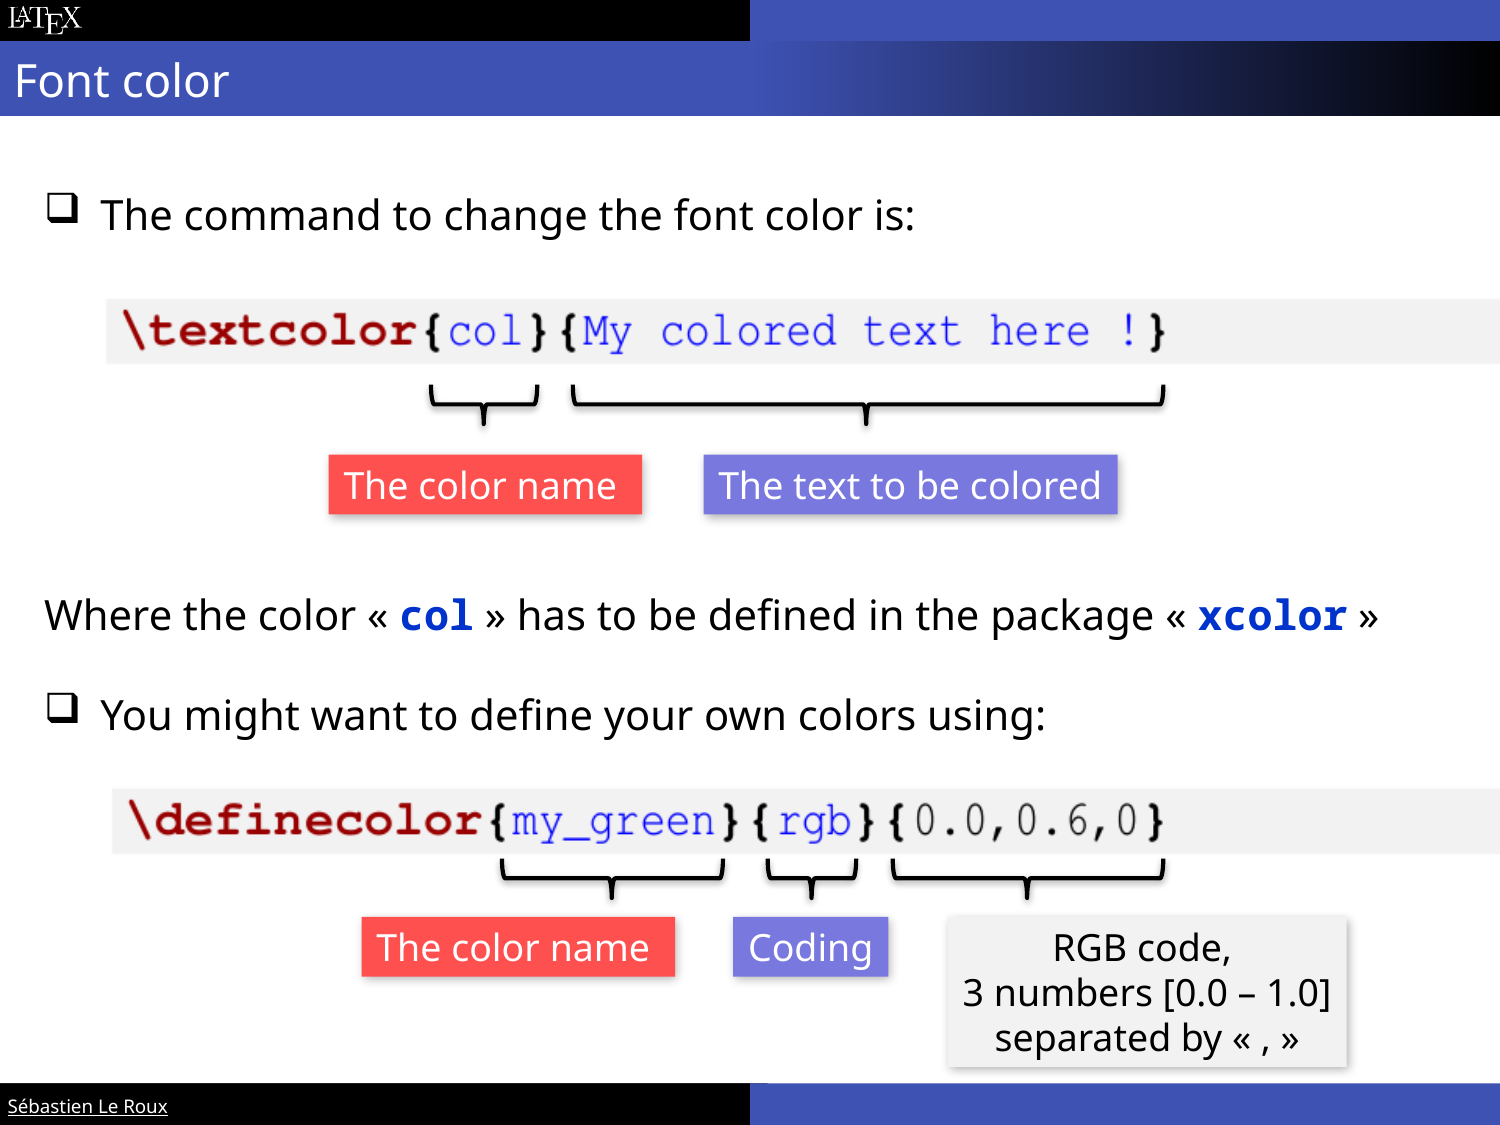

# Font color
The command to change the font color is:
Where the color « col » has to be defined in the package « xcolor »
You might want to define your own colors using:
The color name
The text to be colored
The color name
Coding
RGB code,
3 numbers [0.0 – 1.0]
separated by « , »